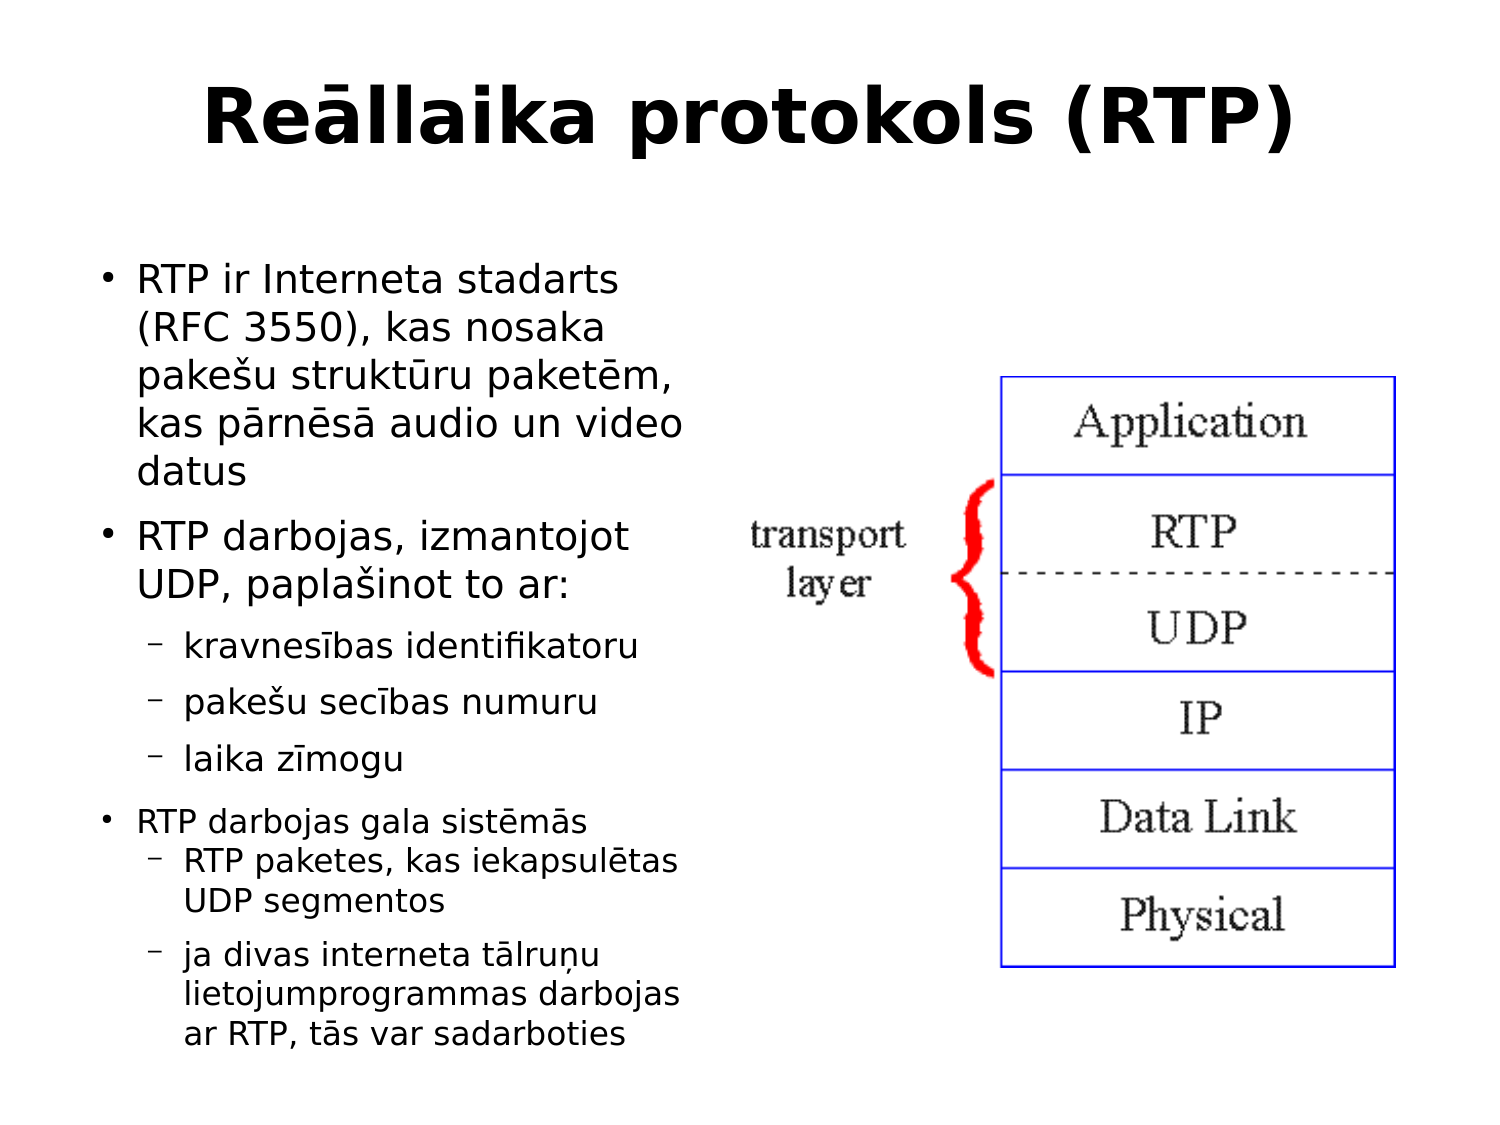

# Reāllaika protokols (RTP)
RTP ir Interneta stadarts (RFC 3550), kas nosaka pakešu struktūru paketēm, kas pārnēsā audio un video datus
RTP darbojas, izmantojot UDP, paplašinot to ar:
kravnesības identifikatoru
pakešu secības numuru
laika zīmogu
RTP darbojas gala sistēmās
RTP paketes, kas iekapsulētas UDP segmentos
ja divas interneta tālruņu lietojumprogrammas darbojas ar RTP, tās var sadarboties